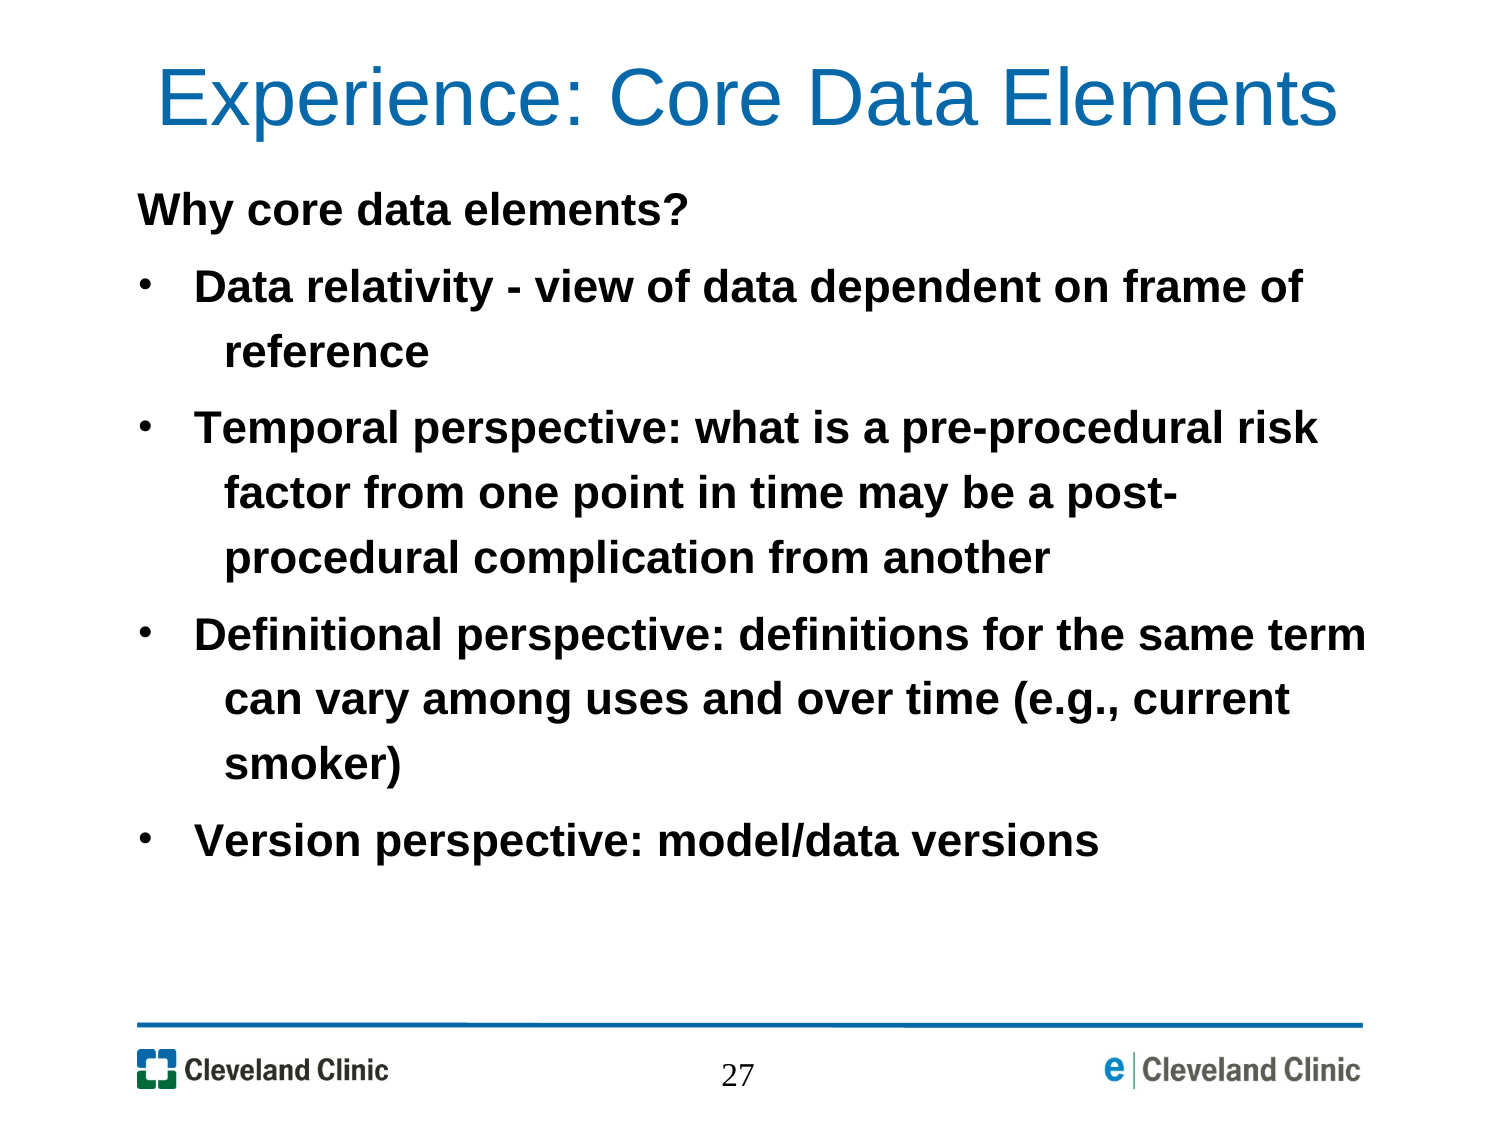

# Experience: Core Data Elements
Why core data elements?
Data relativity - view of data dependent on frame of reference
Temporal perspective: what is a pre-procedural risk factor from one point in time may be a post-procedural complication from another
Definitional perspective: definitions for the same term can vary among uses and over time (e.g., current smoker)
Version perspective: model/data versions
27